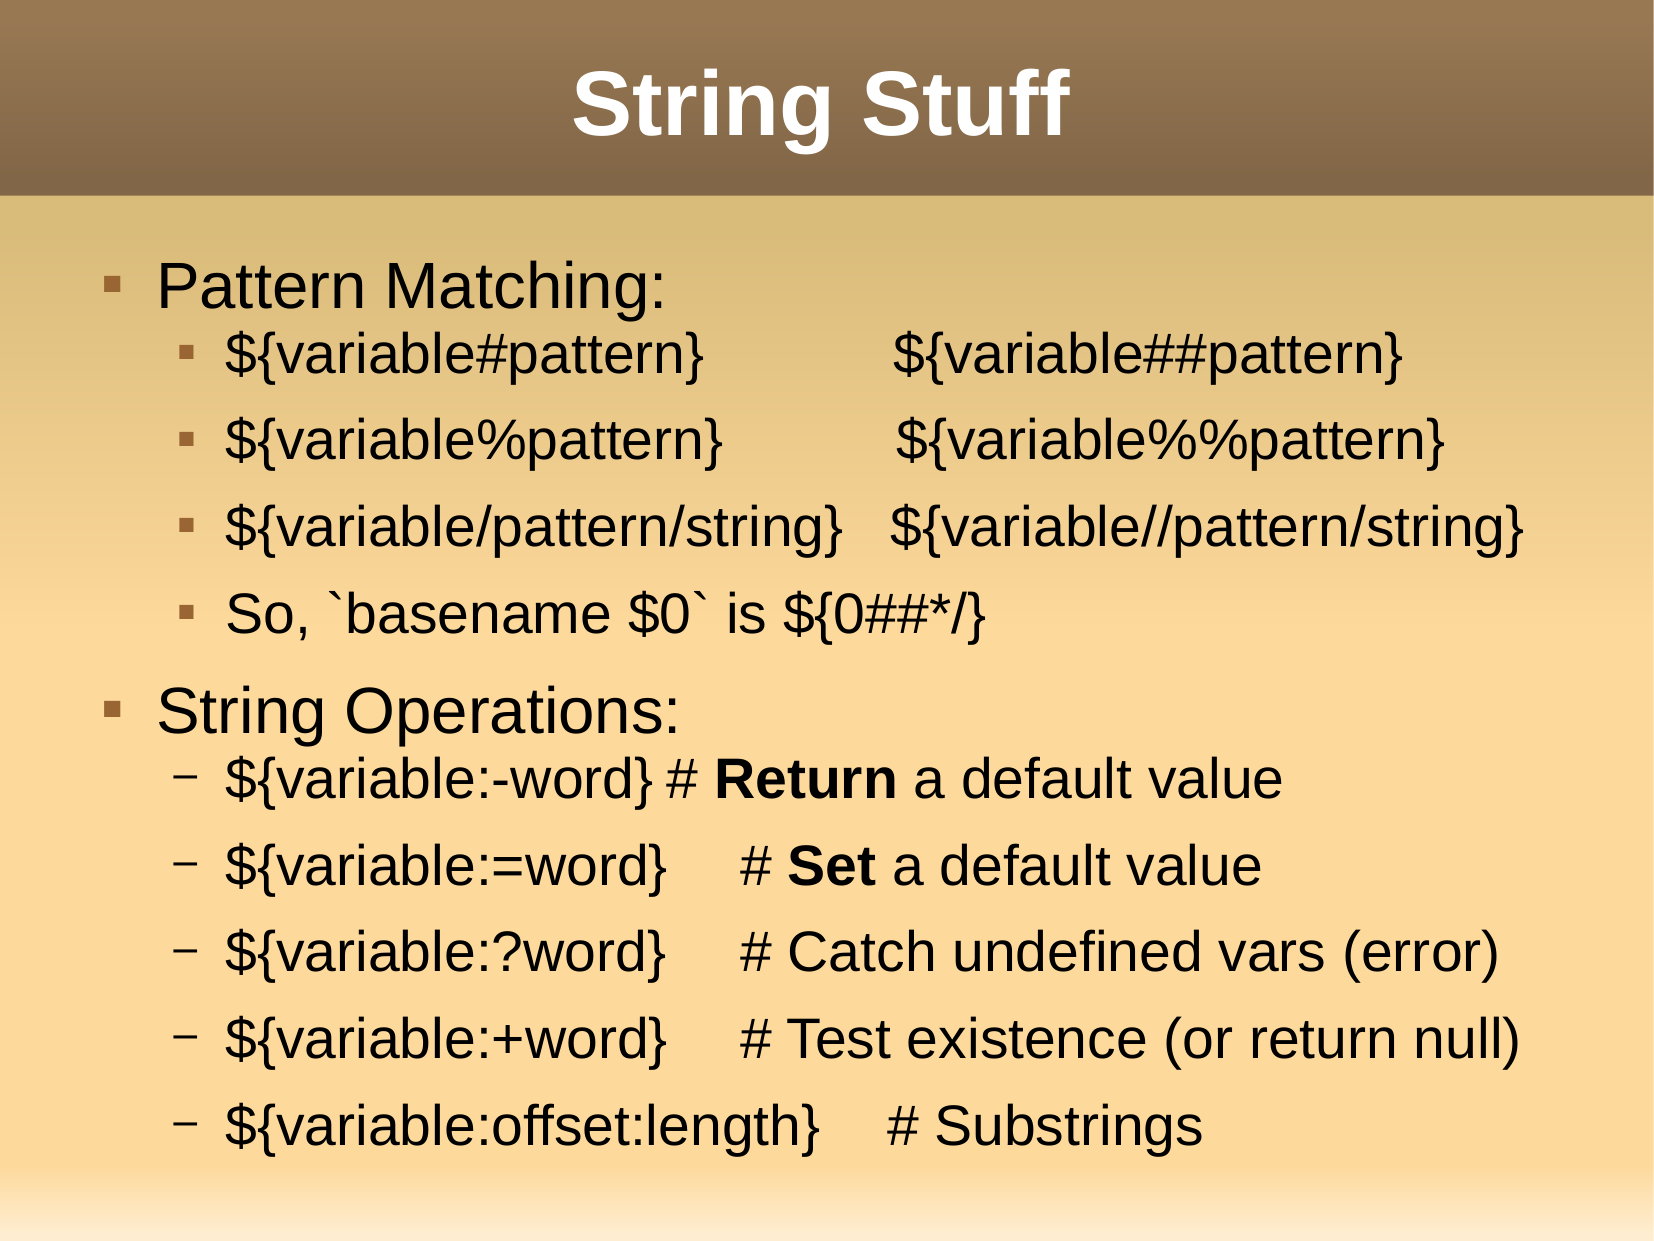

# String Stuff
Pattern Matching:
${variable#pattern} ${variable##pattern}
${variable%pattern} ${variable%%pattern}
${variable/pattern/string} ${variable//pattern/string}
So, `basename $0` is ${0##*/}
String Operations:
${variable:-word}		# Return a default value
${variable:=word}	# Set a default value
${variable:?word}	# Catch undefined vars (error)
${variable:+word}	# Test existence (or return null)
${variable:offset:length}	# Substrings